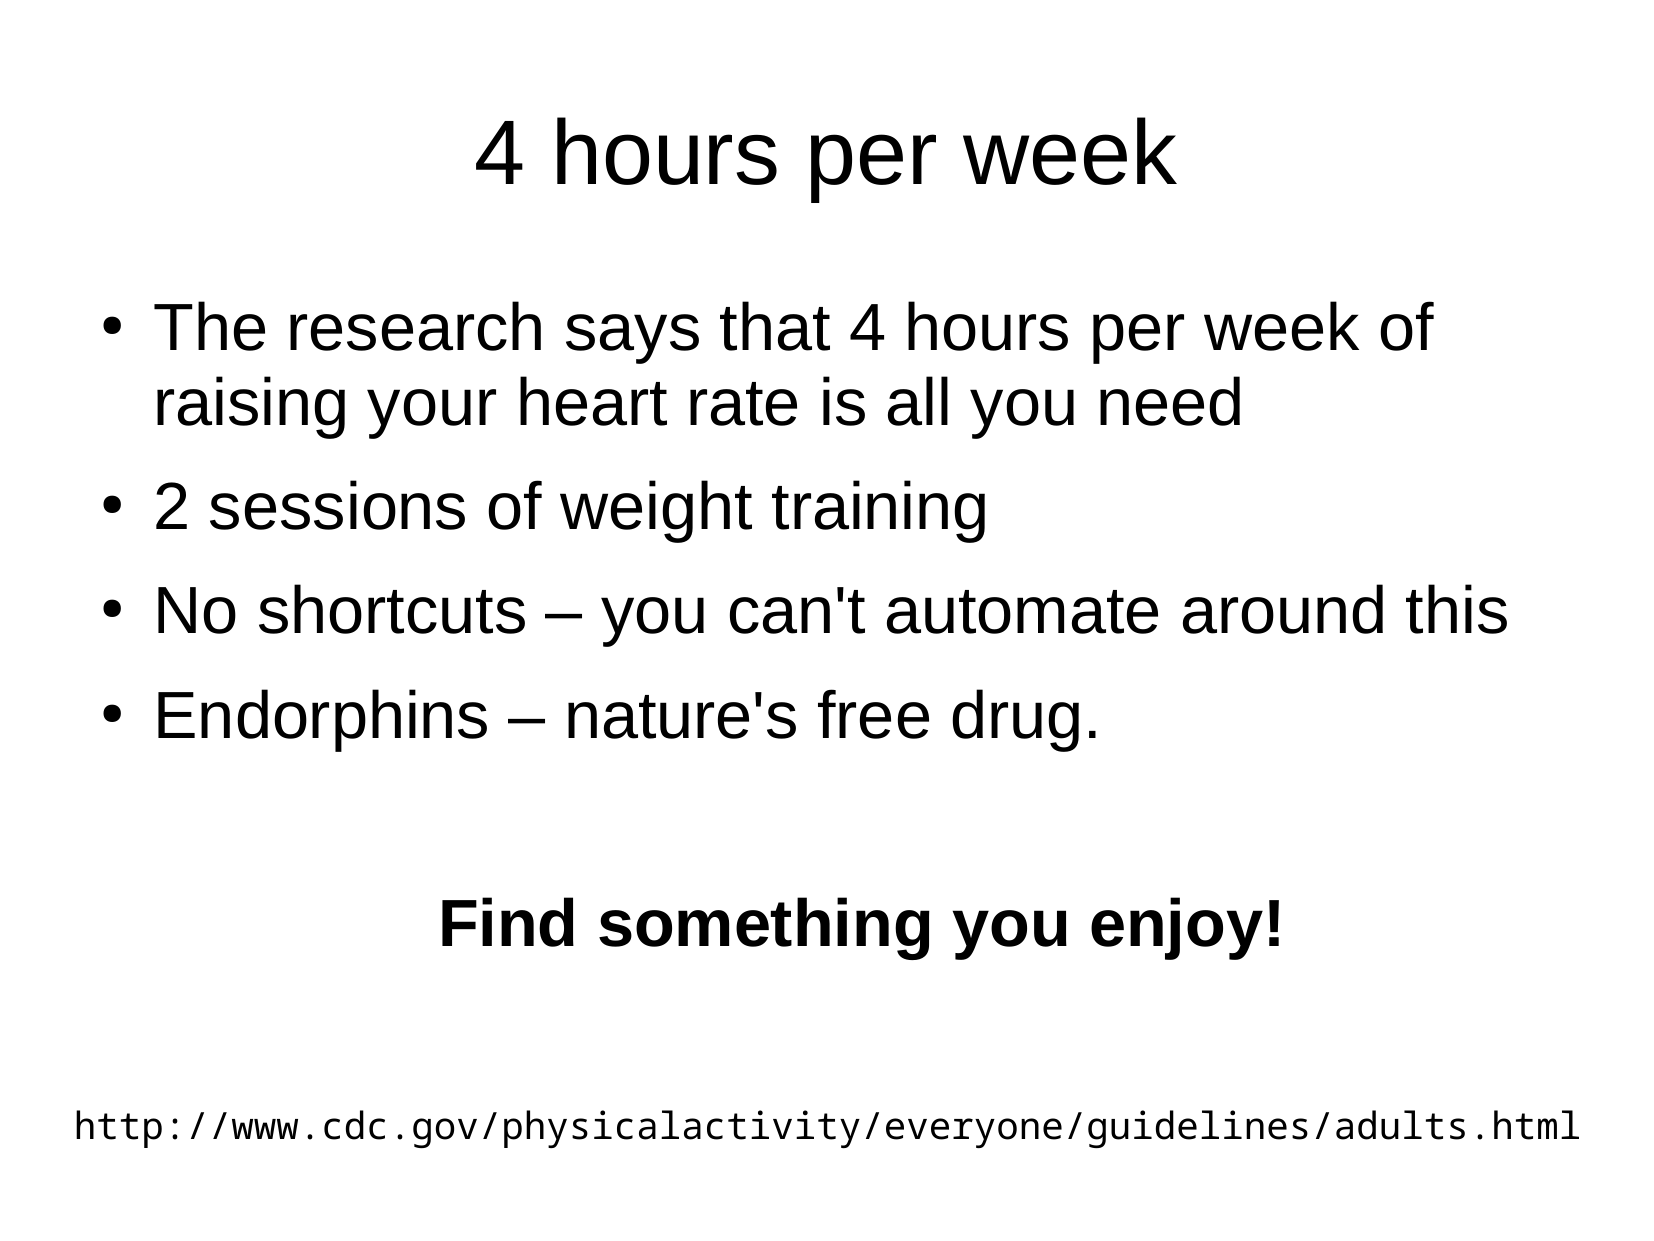

# 4 hours per week
The research says that 4 hours per week of raising your heart rate is all you need
2 sessions of weight training
No shortcuts – you can't automate around this
Endorphins – nature's free drug.
Find something you enjoy!
http://www.cdc.gov/physicalactivity/everyone/guidelines/adults.html